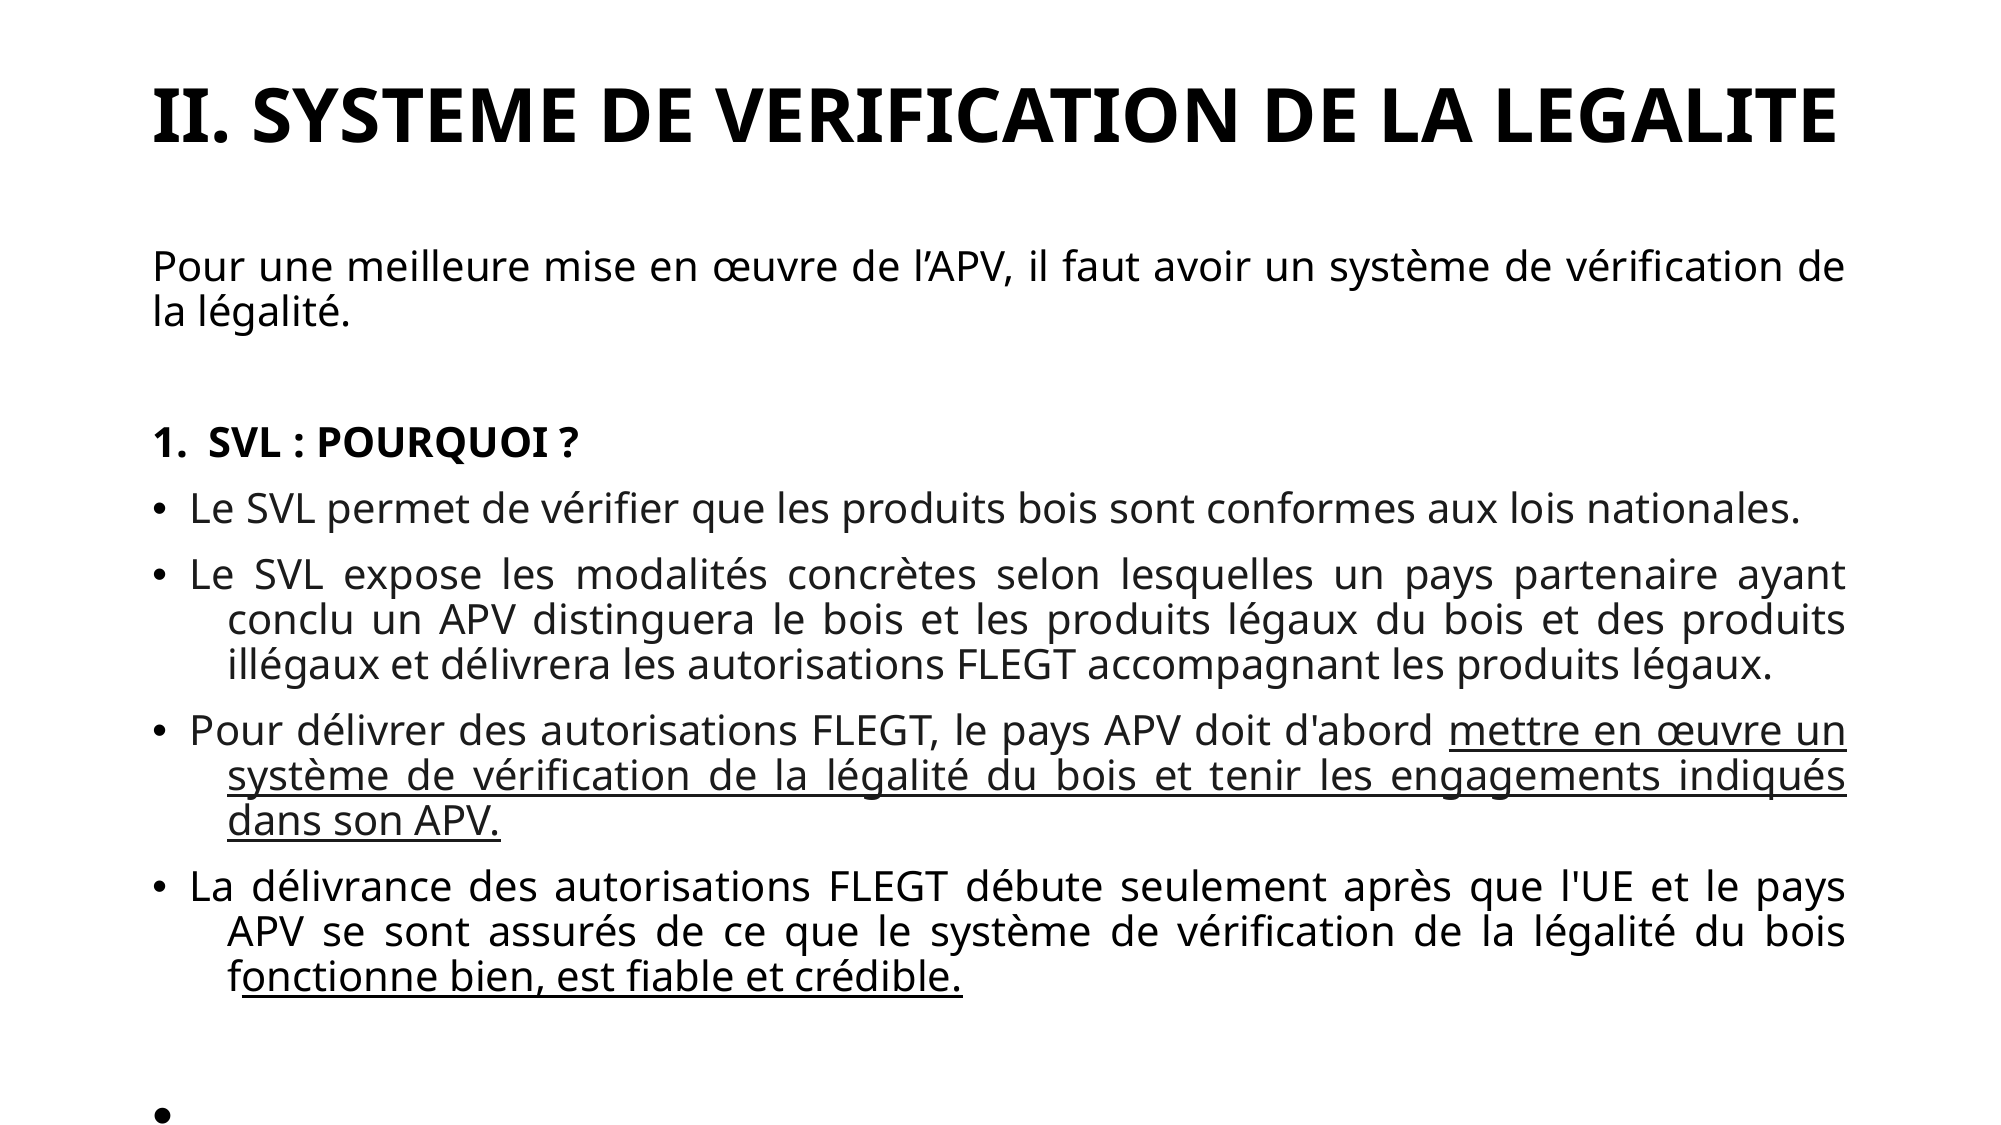

# II. SYSTEME DE VERIFICATION DE LA LEGALITE
Pour une meilleure mise en œuvre de l’APV, il faut avoir un système de vérification de la légalité.
SVL : POURQUOI ?
Le SVL permet de vérifier que les produits bois sont conformes aux lois nationales.
Le SVL expose les modalités concrètes selon lesquelles un pays partenaire ayant conclu un APV distinguera le bois et les produits légaux du bois et des produits illégaux et délivrera les autorisations FLEGT accompagnant les produits légaux.
Pour délivrer des autorisations FLEGT, le pays APV doit d'abord mettre en œuvre un système de vérification de la légalité du bois et tenir les engagements indiqués dans son APV.
La délivrance des autorisations FLEGT débute seulement après que l'UE et le pays APV se sont assurés de ce que le système de vérification de la légalité du bois fonctionne bien, est fiable et crédible.